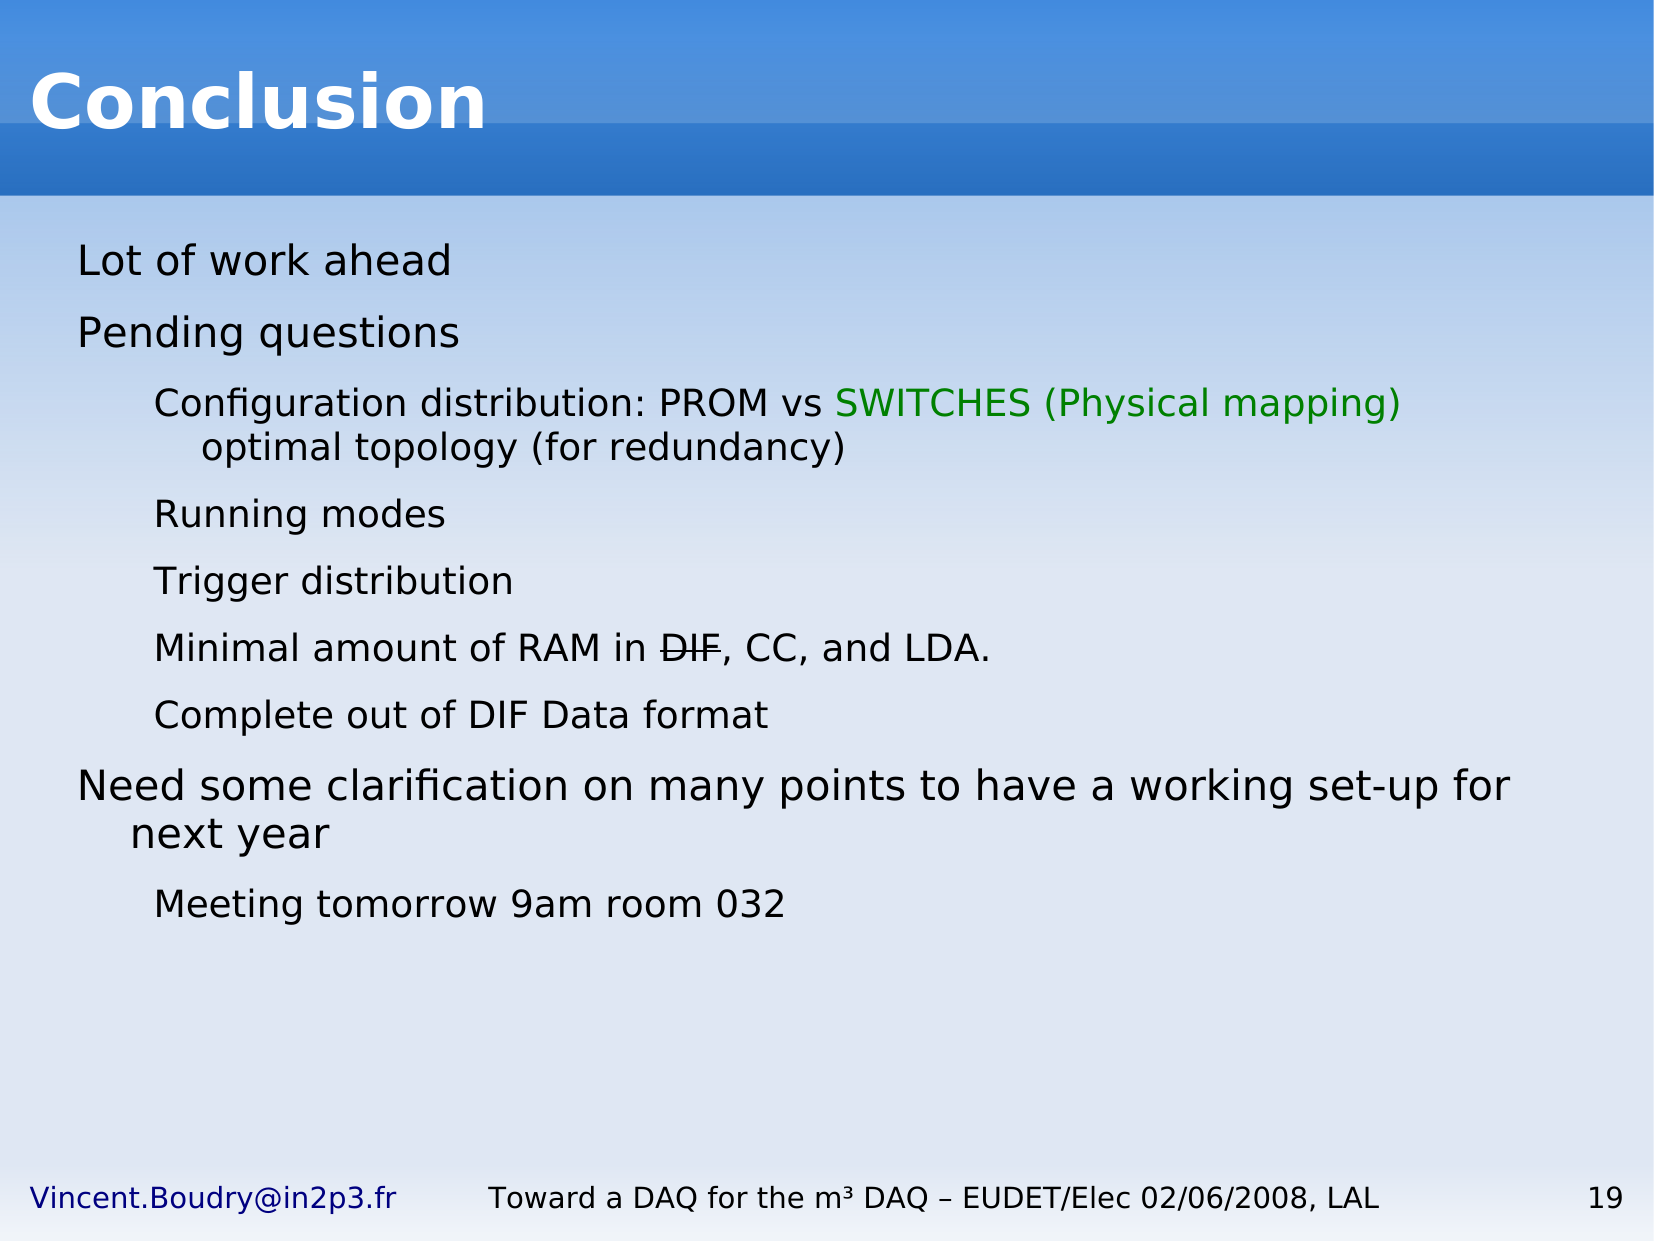

# Conclusion
Lot of work ahead
Pending questions
Configuration distribution: PROM vs SWITCHES (Physical mapping)
optimal topology (for redundancy)
Running modes
Trigger distribution
Minimal amount of RAM in DIF, CC, and LDA.
Complete out of DIF Data format
Need some clarification on many points to have a working set-up for next year
Meeting tomorrow 9am room 032
Toward a DAQ for the m³ DAQ – EUDET/Elec 02/06/2008, LAL
19